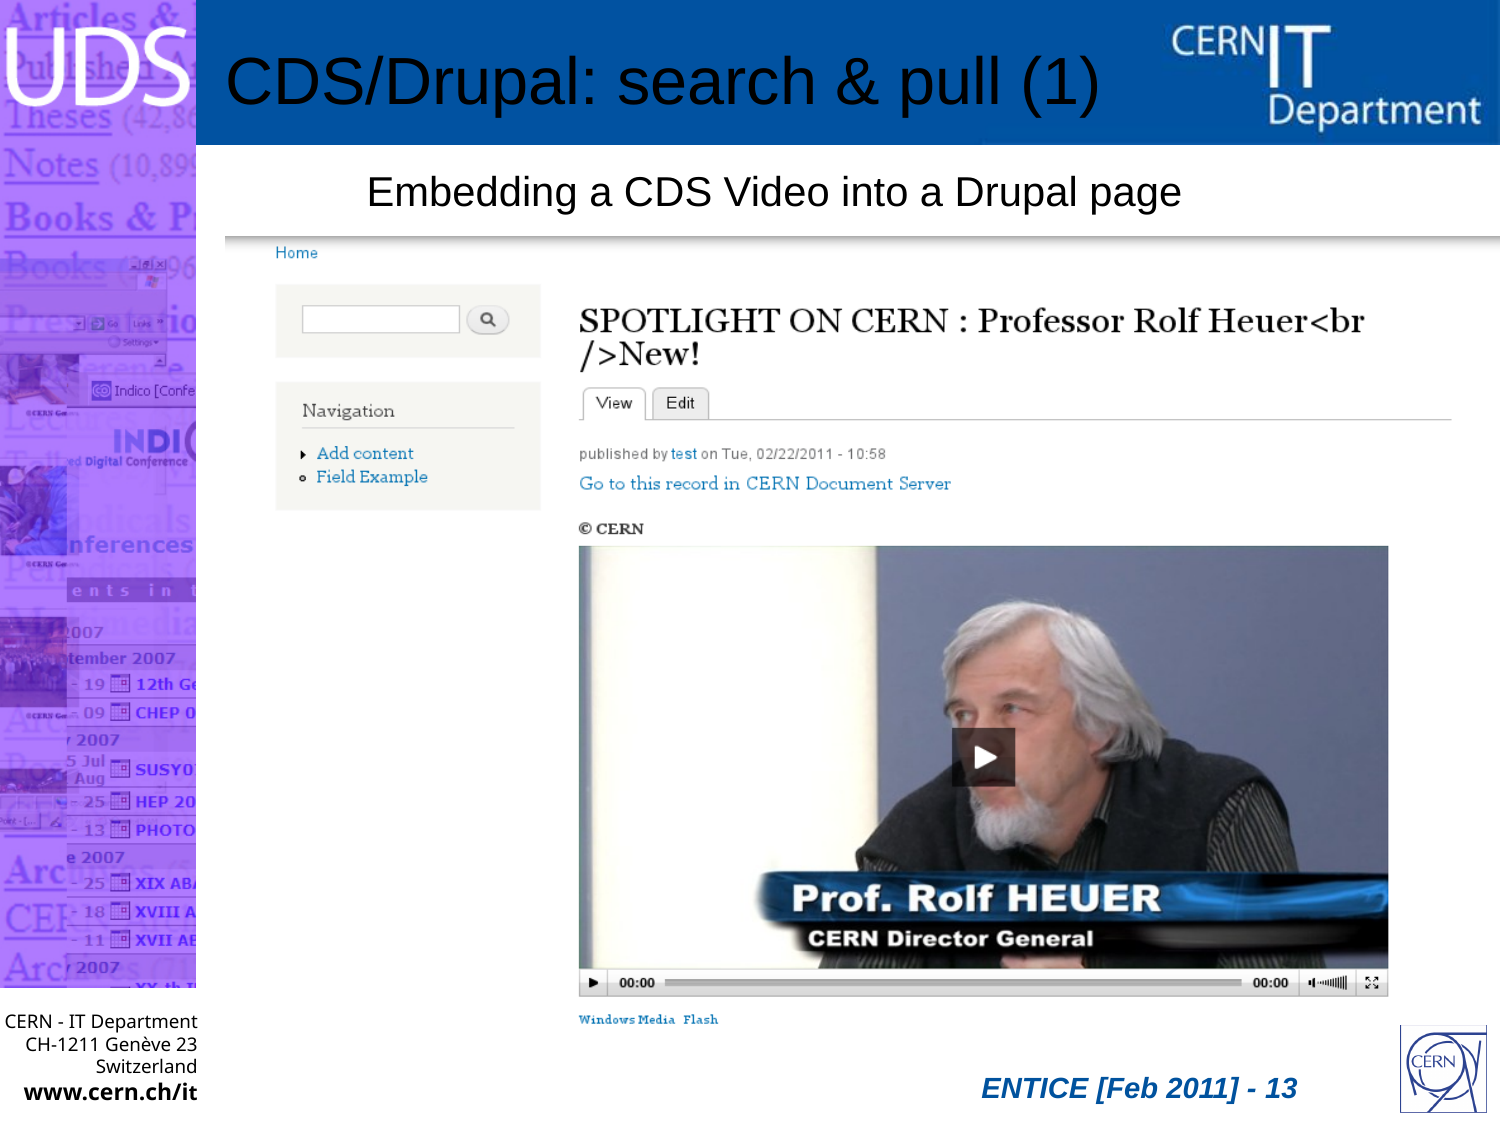

# CDS/Drupal: search & pull (1)
Embedding a CDS Video into a Drupal page